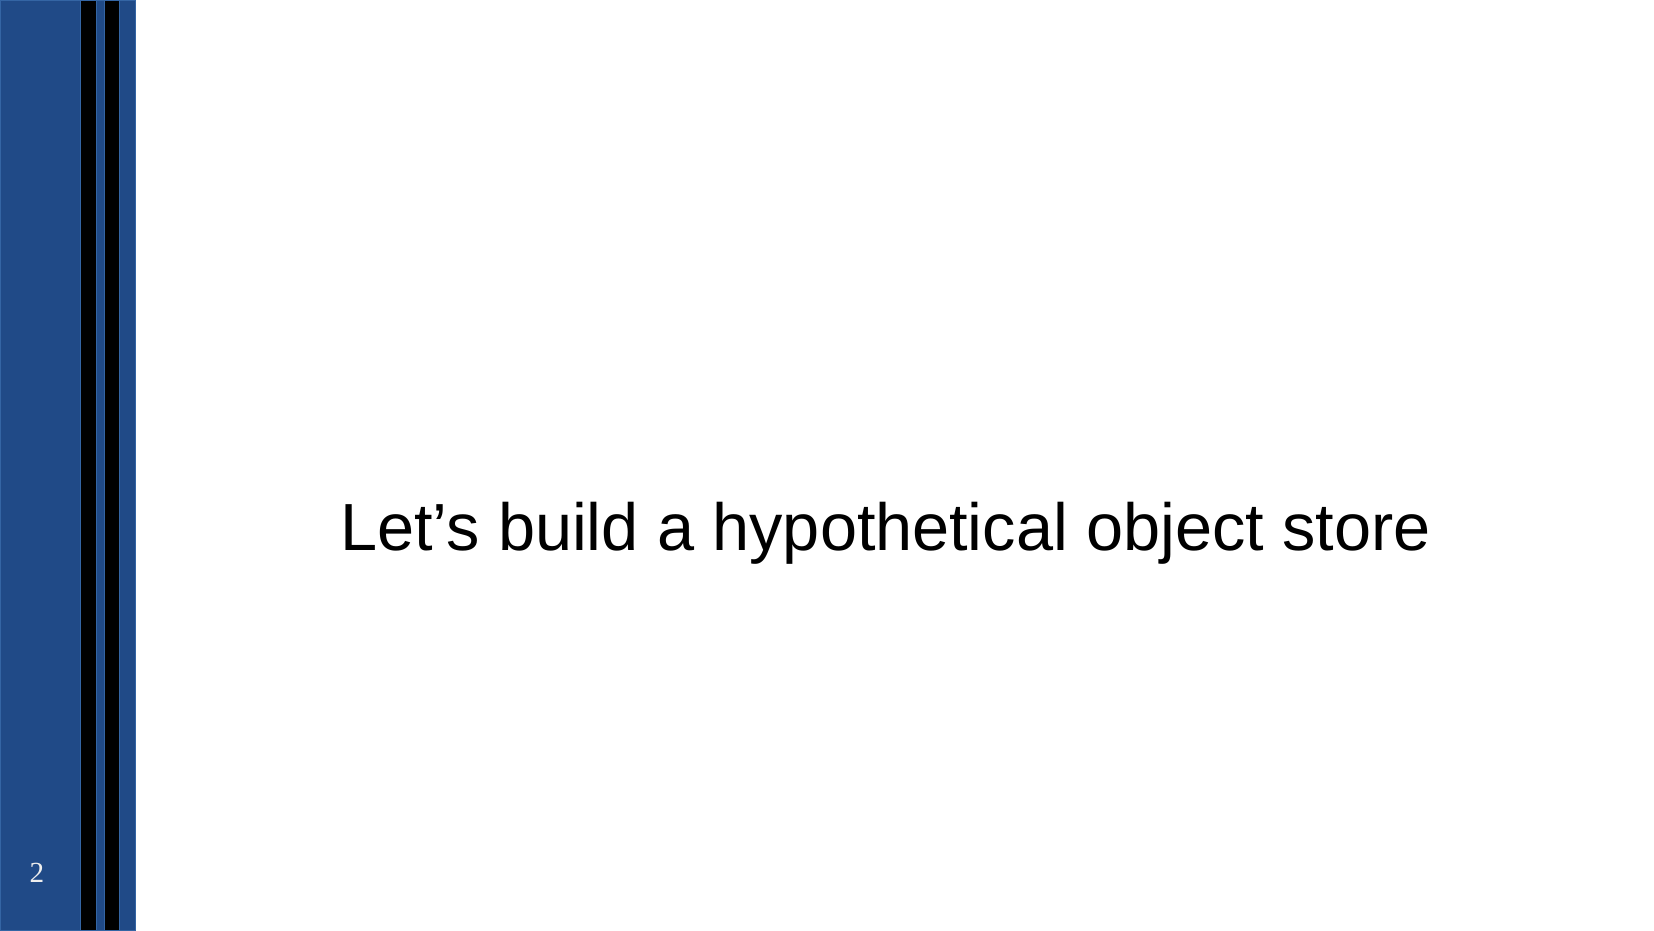

# Let’s build a hypothetical object store
2